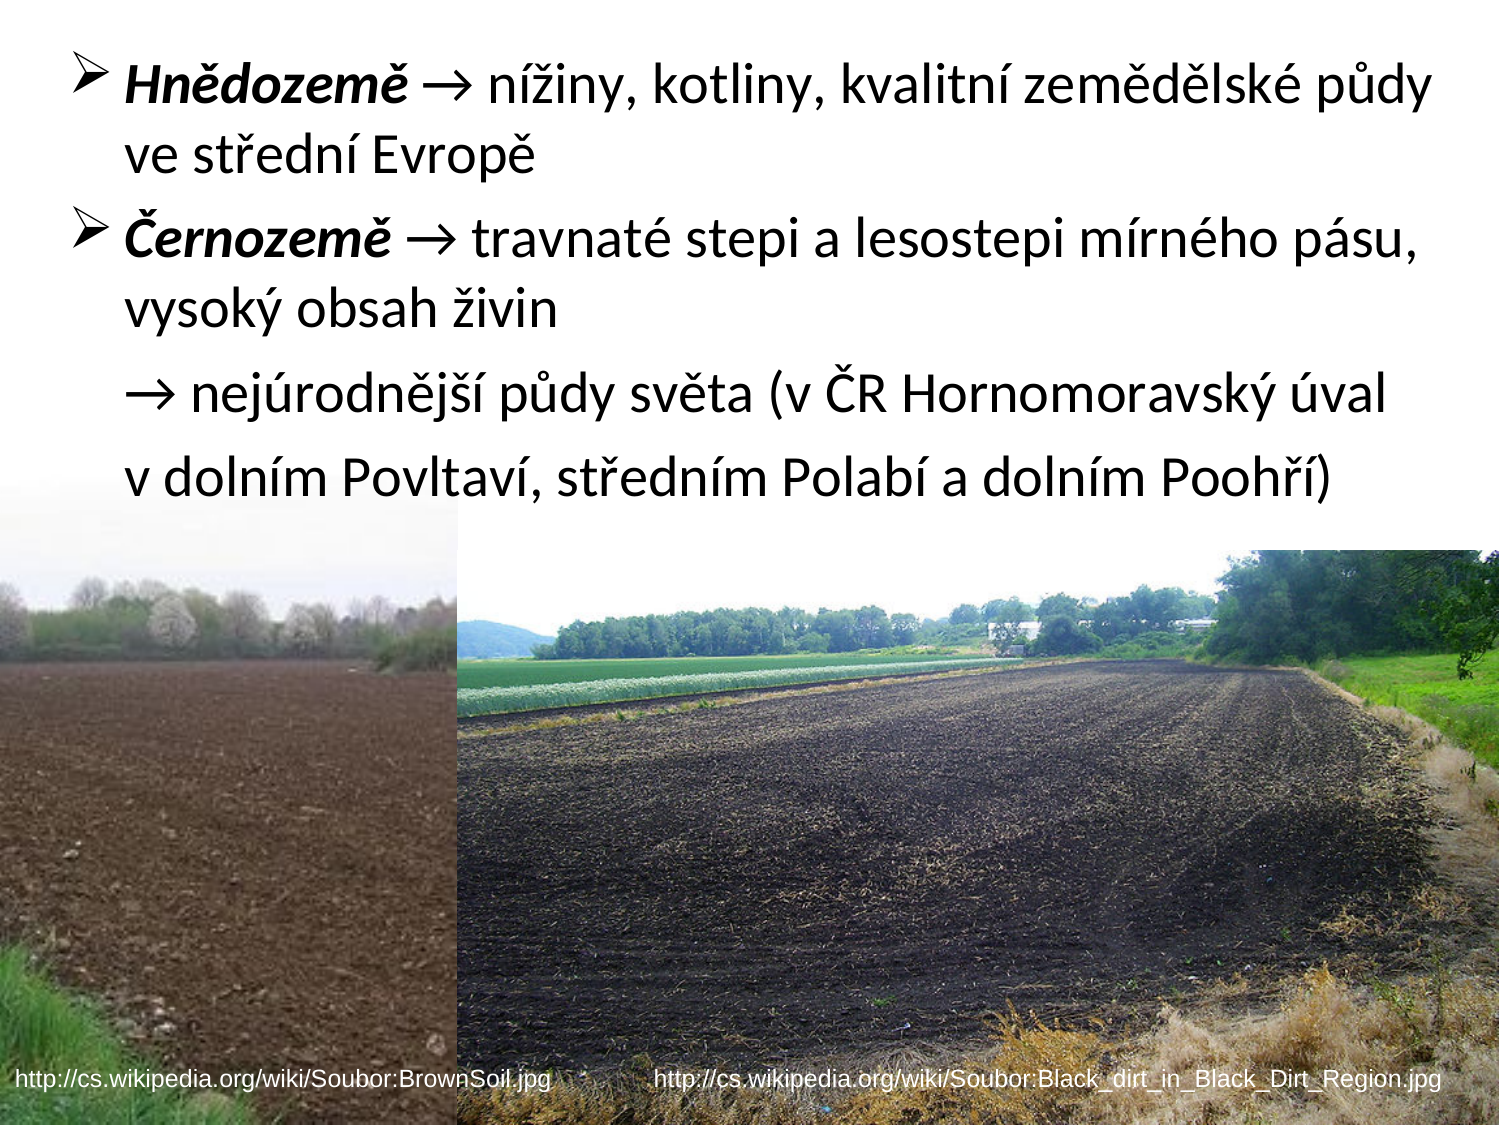

# Hnědozemě → nížiny, kotliny, kvalitní zemědělské půdy ve střední Evropě
Černozemě → travnaté stepi a lesostepi mírného pásu, vysoký obsah živin
	→ nejúrodnější půdy světa (v ČR Hornomoravský úval
	v dolním Povltaví, středním Polabí a dolním Poohří)
http://cs.wikipedia.org/wiki/Soubor:BrownSoil.jpg
http://cs.wikipedia.org/wiki/Soubor:Black_dirt_in_Black_Dirt_Region.jpg